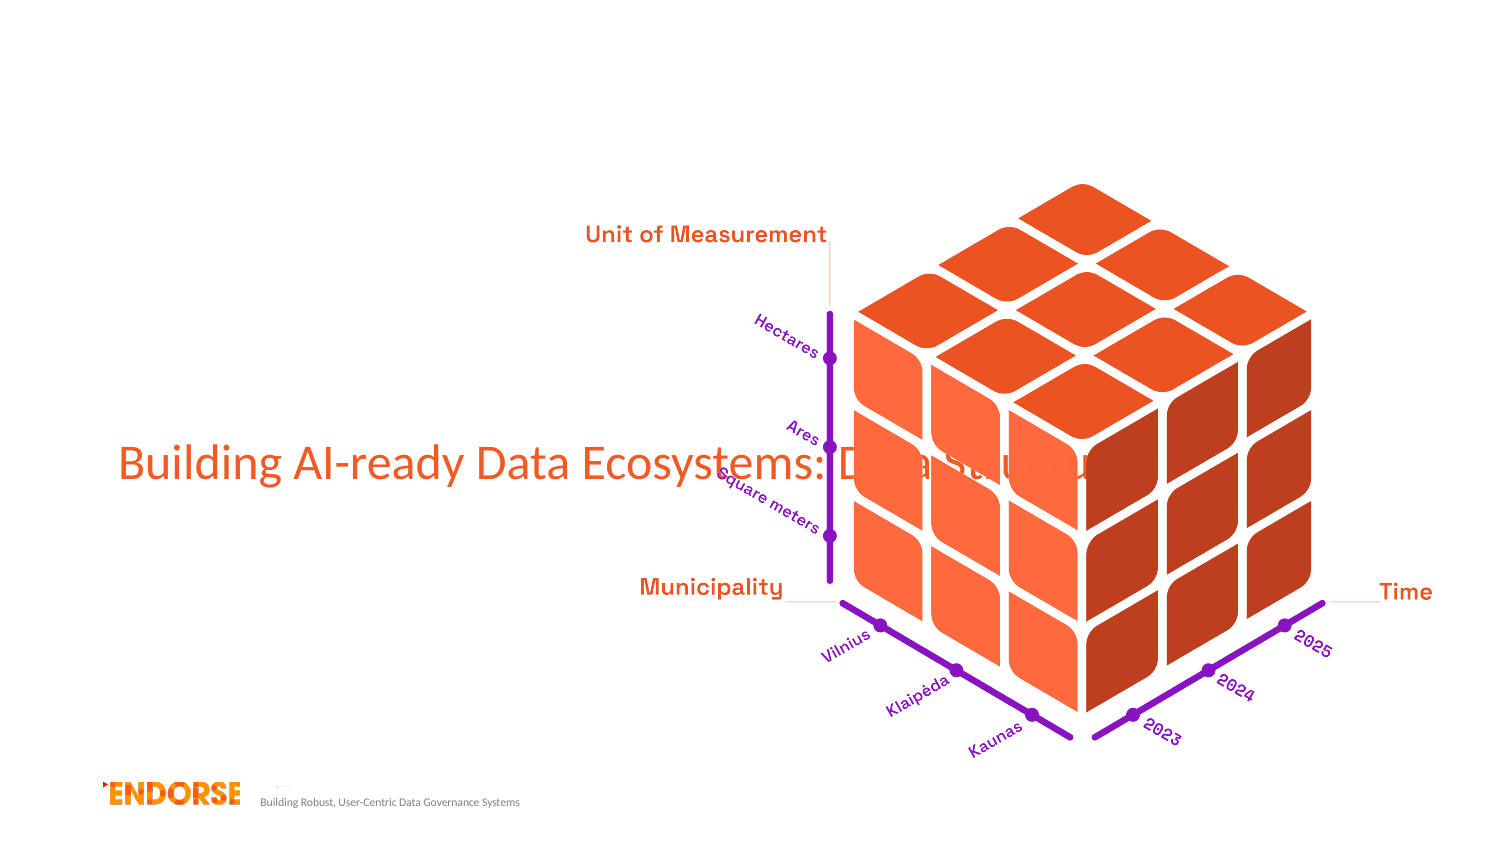

# Building AI-ready Data Ecosystems: Data Structures
RDF vocabularies and predefined tables help us to standardize the data globally
Frameworks:
LinkML
Datapackage.json
SDMX
Building Robust, User-Centric Data Governance Systems